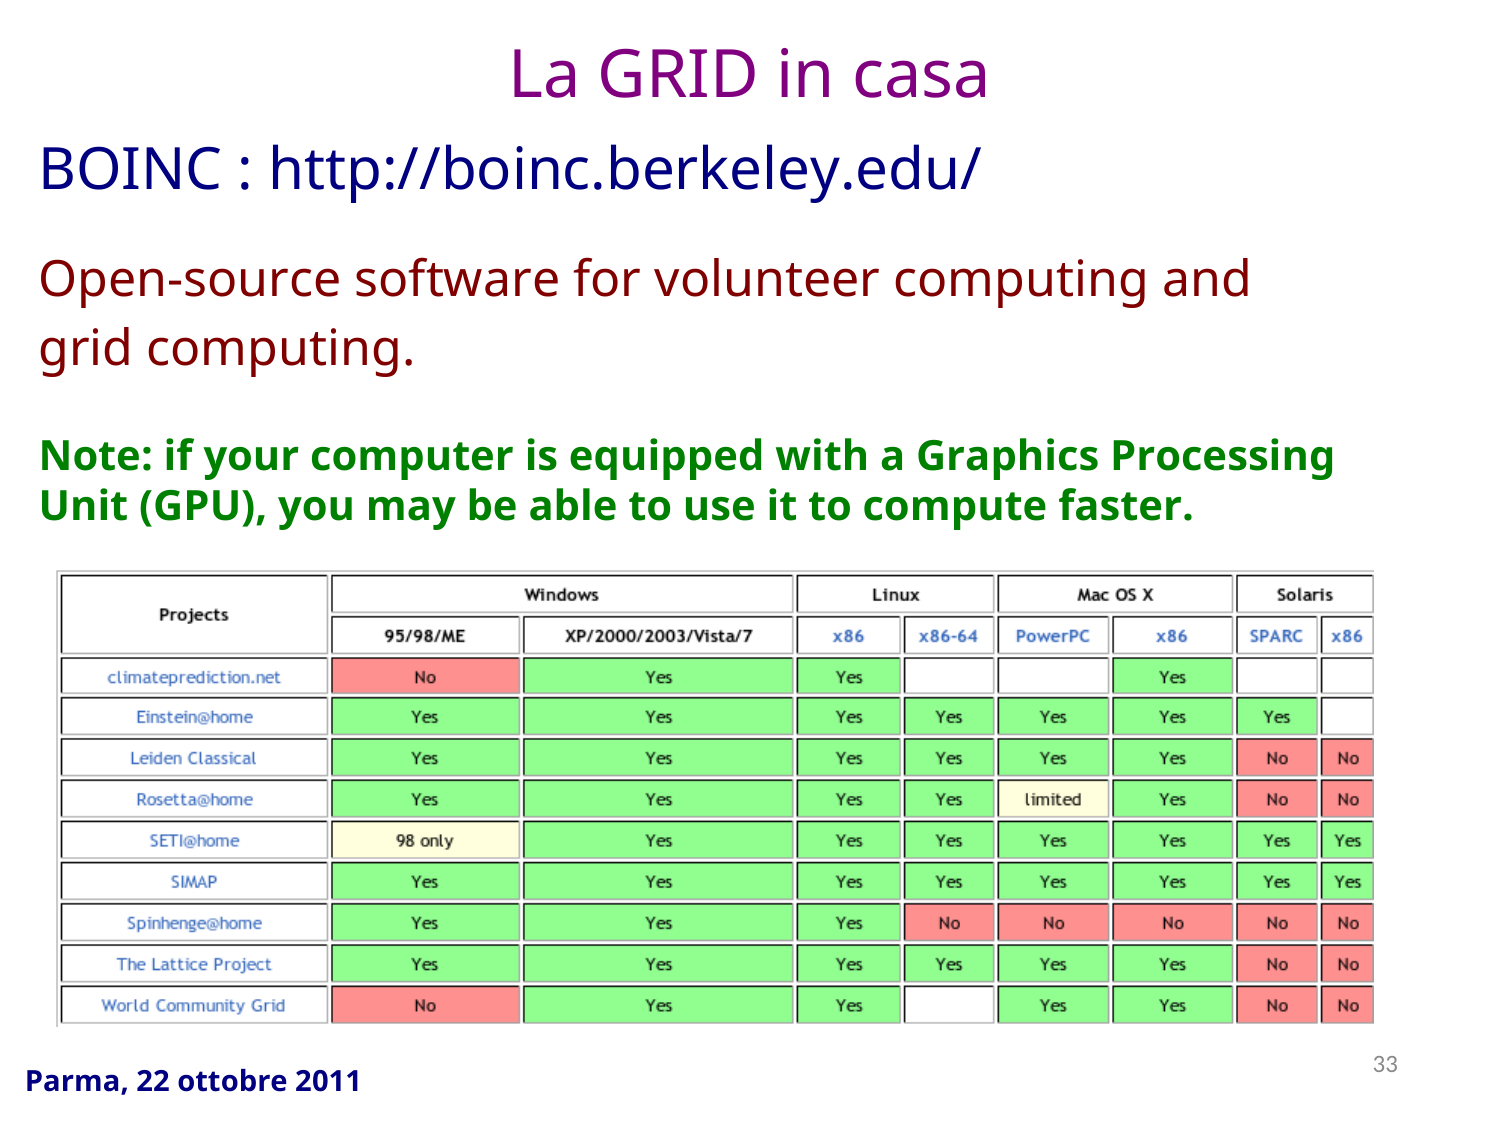

La GRID in casa
BOINC : http://boinc.berkeley.edu/
Open-source software for volunteer computing and grid computing.
Note: if your computer is equipped with a Graphics Processing Unit (GPU), you may be able to use it to compute faster.
33